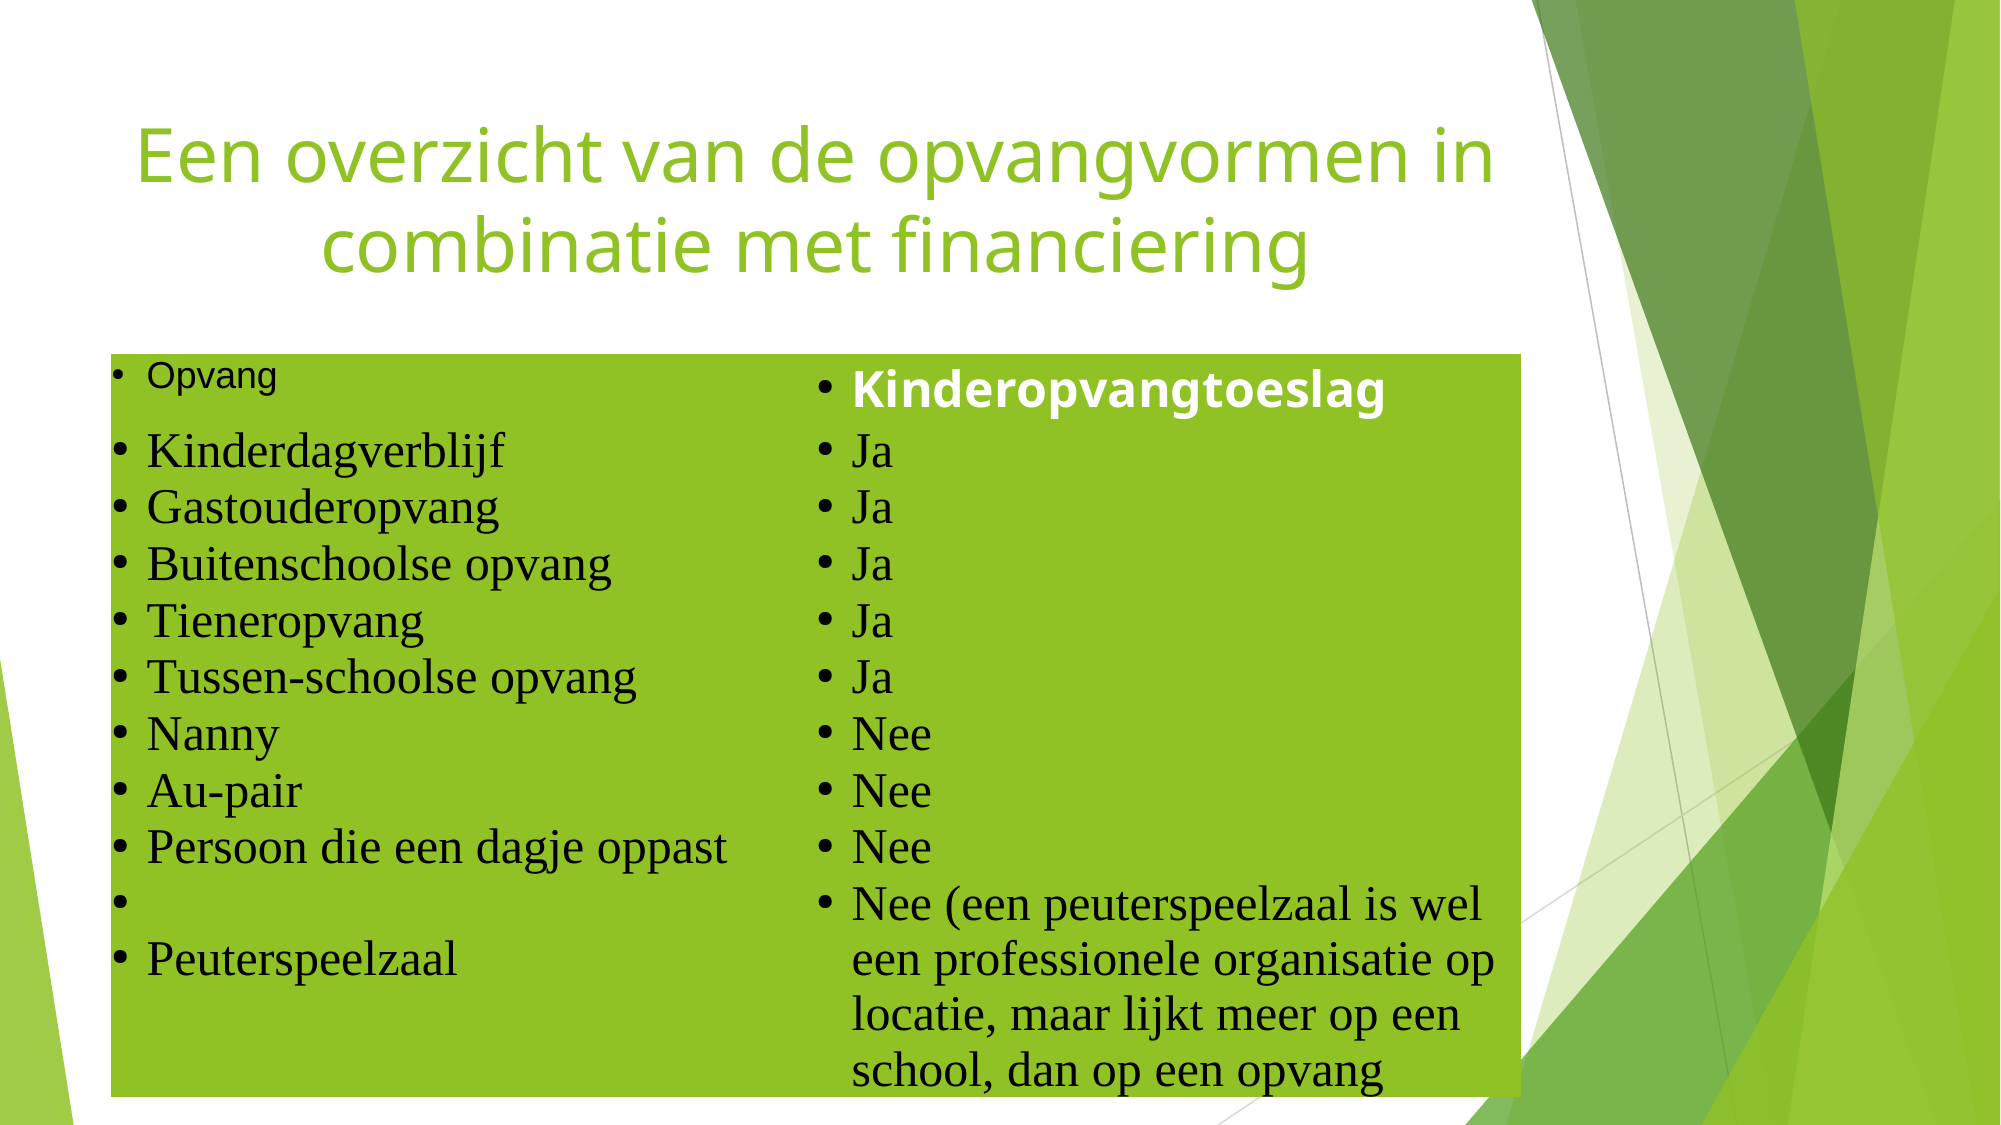

# Een overzicht van de opvangvormen in combinatie met financiering
| Opvang | Kinderopvangtoeslag |
| --- | --- |
| Kinderdagverblijf | Ja |
| Gastouderopvang | Ja |
| Buitenschoolse opvang | Ja |
| Tieneropvang | Ja |
| Tussen-schoolse opvang | Ja |
| Nanny | Nee |
| Au-pair | Nee |
| Persoon die een dagje oppast | Nee |
| Peuterspeelzaal | Nee (een peuterspeelzaal is wel een professionele organisatie op locatie, maar lijkt meer op een school, dan op een opvang |